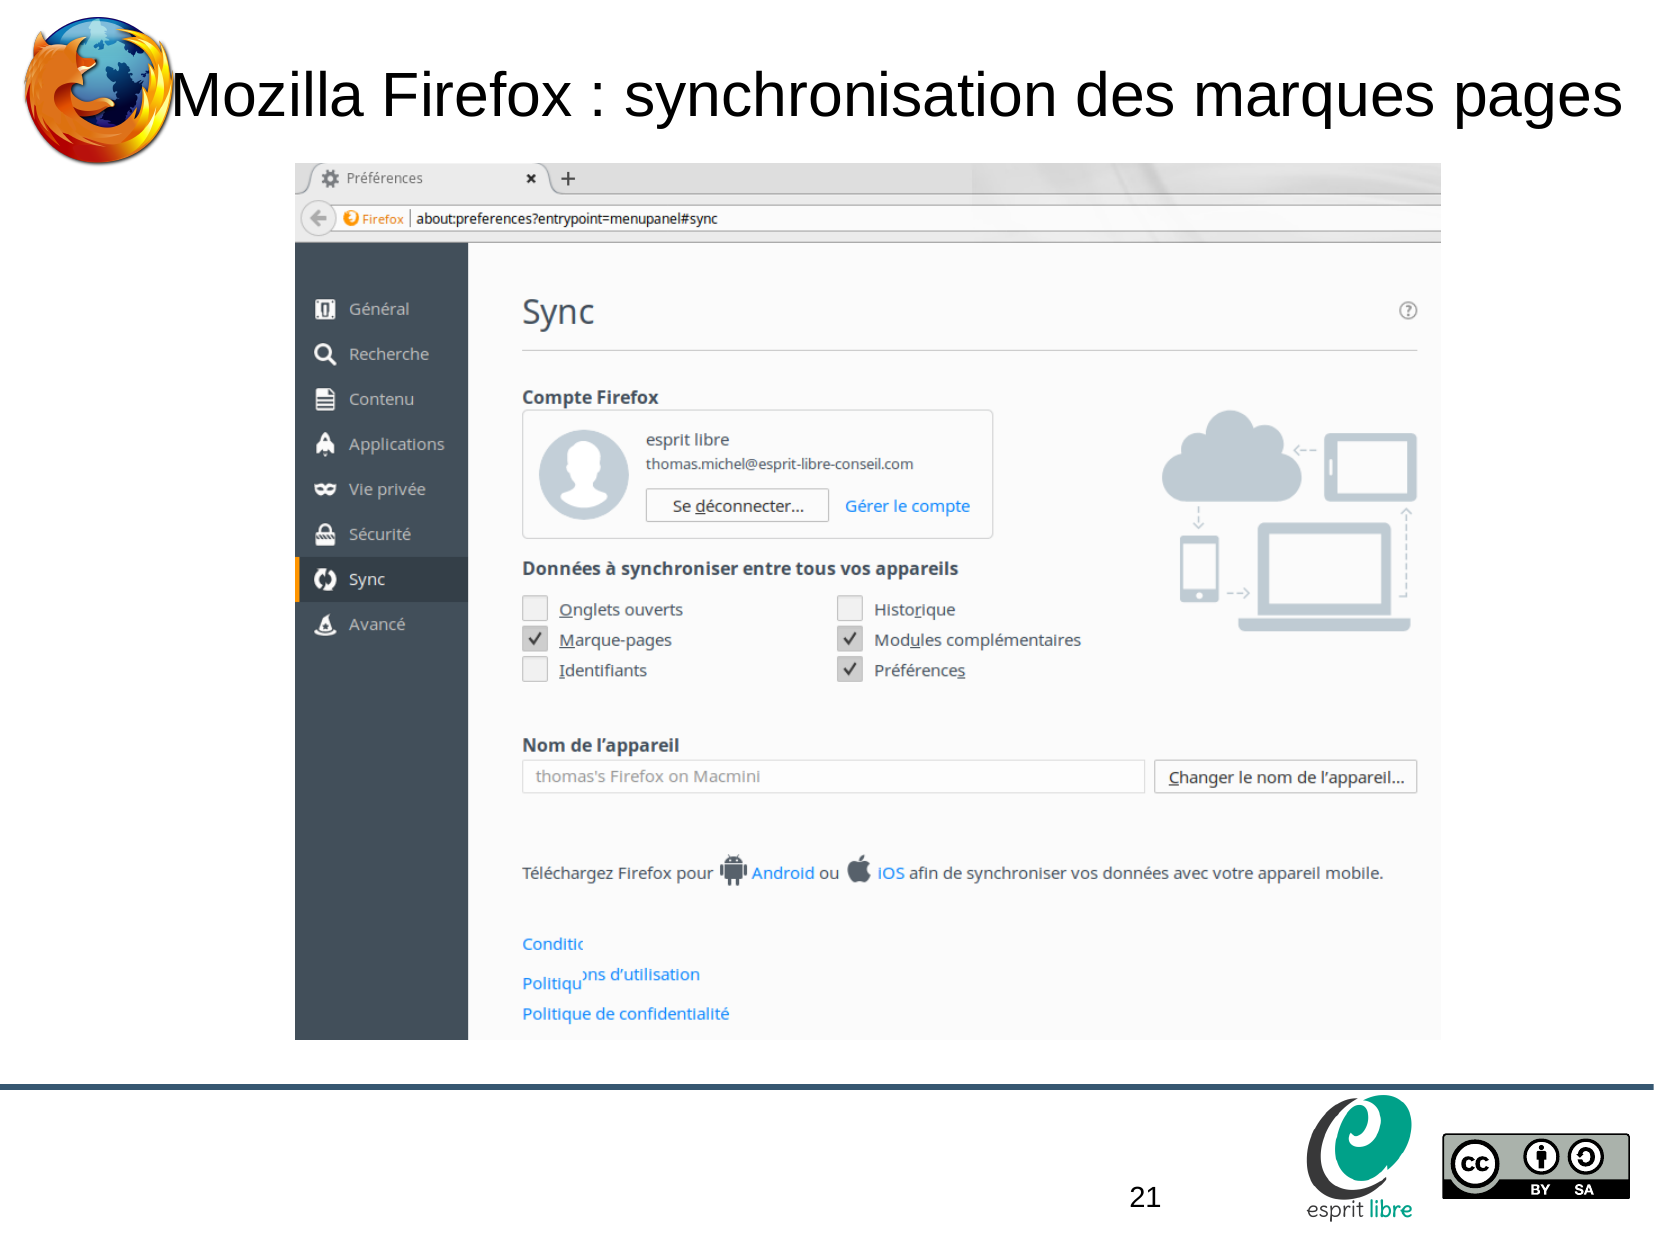

# Mozilla Firefox : synchronisation des marques pages